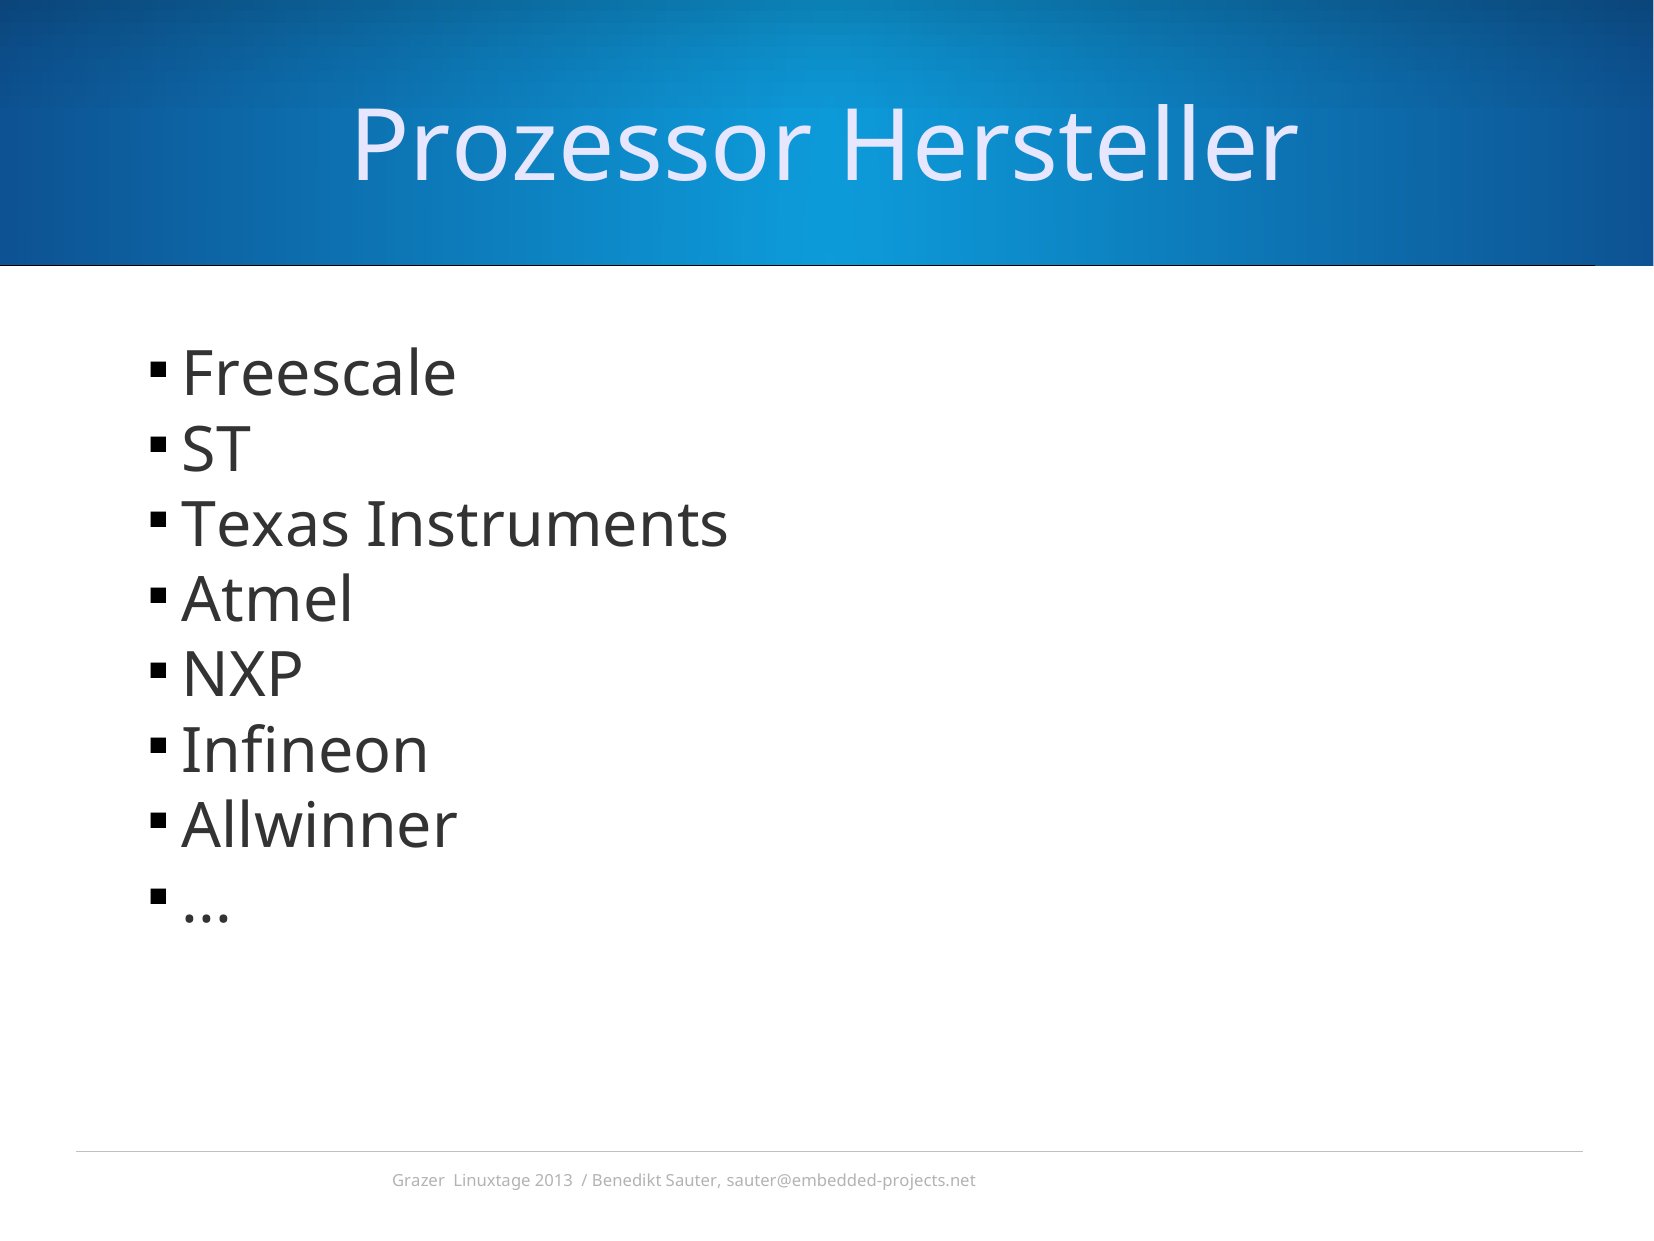

# Prozessor Hersteller
 Freescale
 ST
 Texas Instruments
 Atmel
 NXP
 Infineon
 Allwinner
 ...